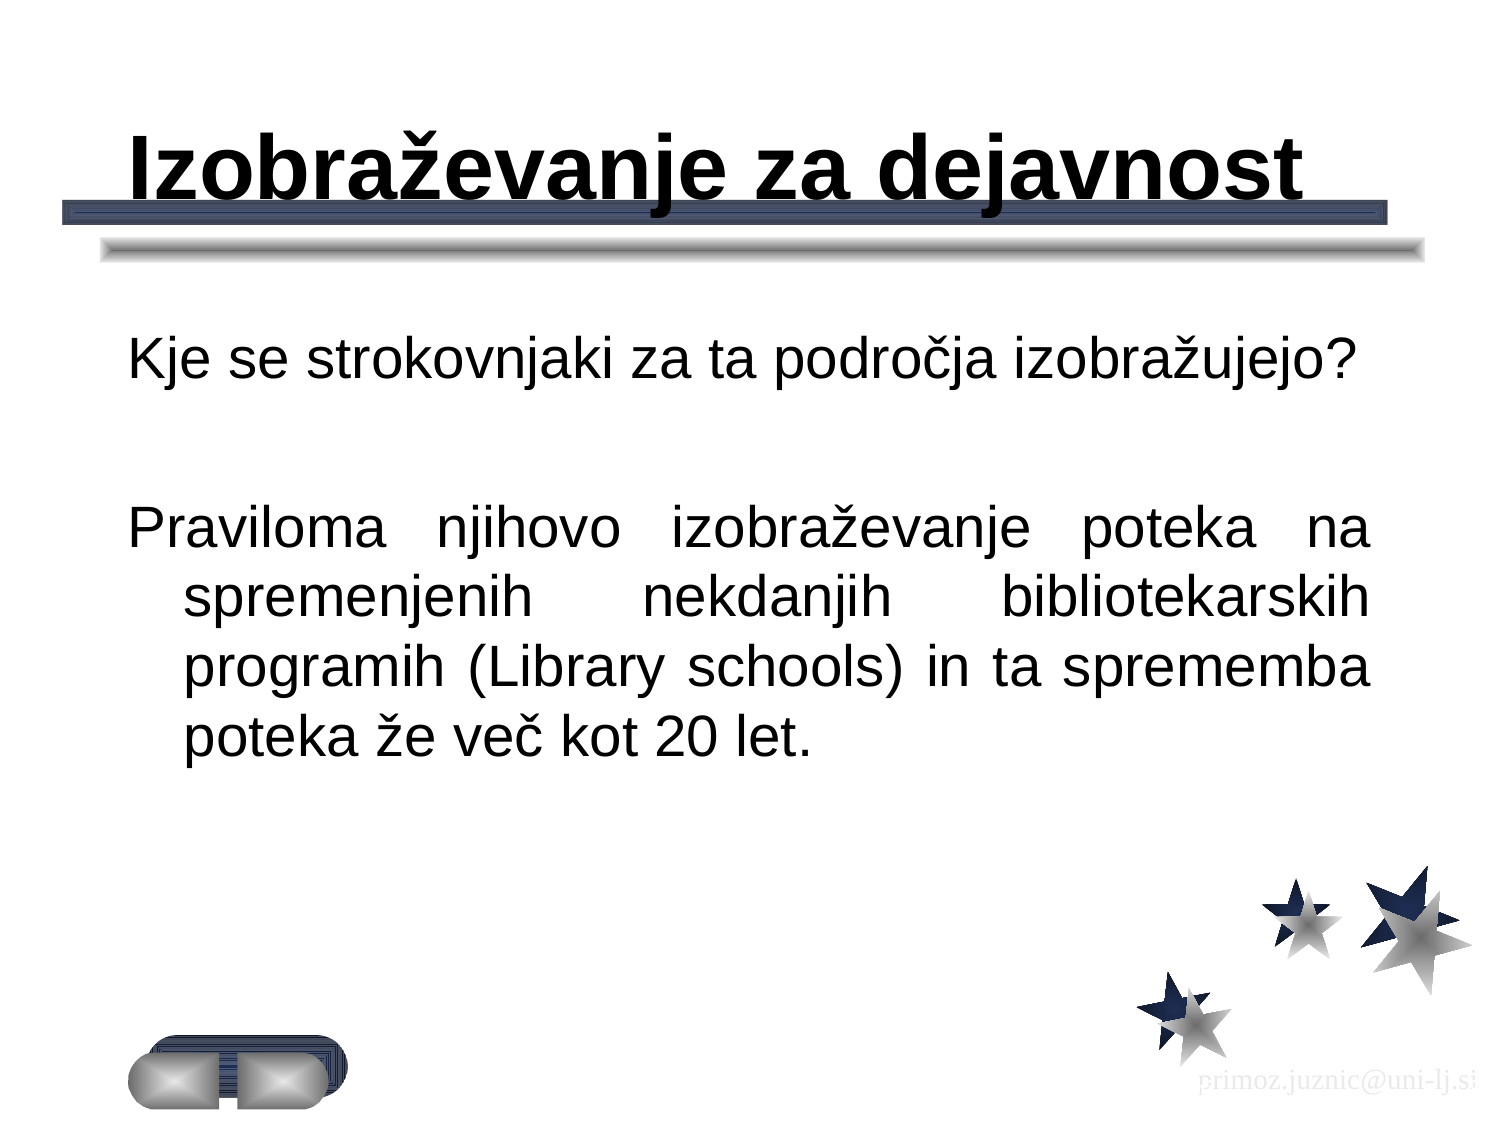

# Izobraževanje za dejavnost
Kje se strokovnjaki za ta področja izobražujejo?
Praviloma njihovo izobraževanje poteka na spremenjenih nekdanjih bibliotekarskih programih (Library schools) in ta sprememba poteka že več kot 20 let.
Primoz Juznic, BINK, FF, Univerza v Ljubljani